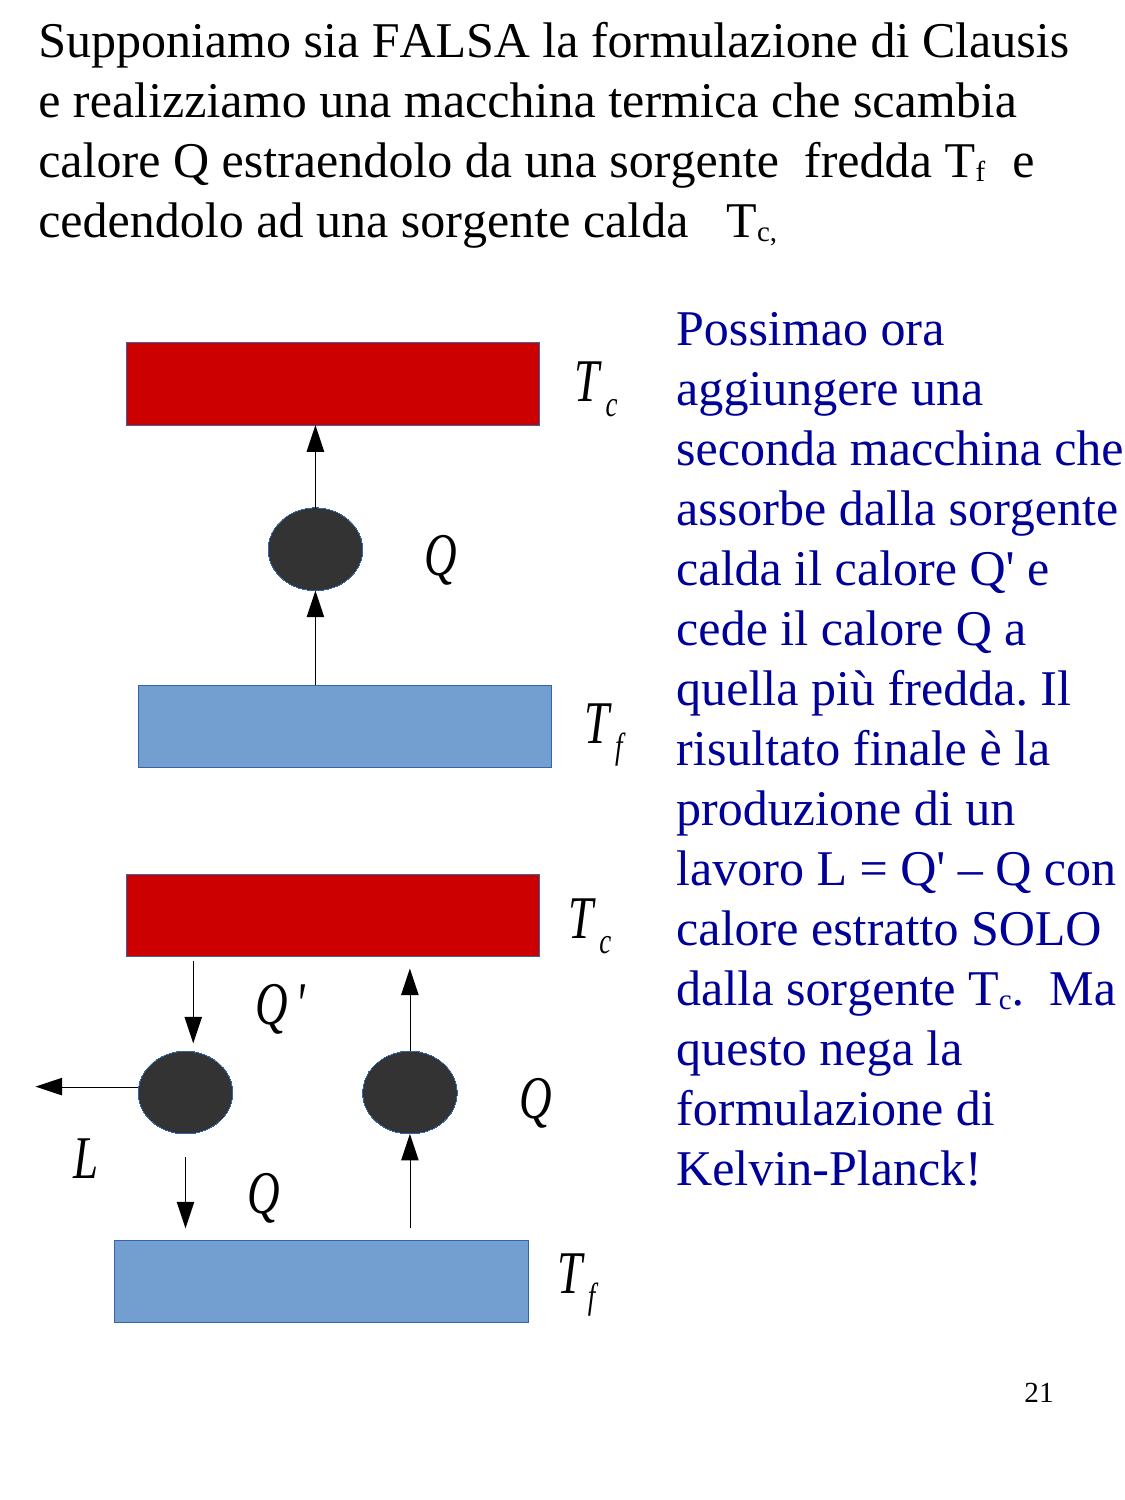

Supponiamo sia FALSA la formulazione di Clausis e realizziamo una macchina termica che scambia calore Q estraendolo da una sorgente fredda Tf e cedendolo ad una sorgente calda Tc,
Possimao ora aggiungere una seconda macchina che assorbe dalla sorgente calda il calore Q' e cede il calore Q a quella più fredda. Il risultato finale è la produzione di un lavoro L = Q' – Q con calore estratto SOLO dalla sorgente Tc. Ma questo nega la formulazione di Kelvin-Planck!
Per gas monoatomico.